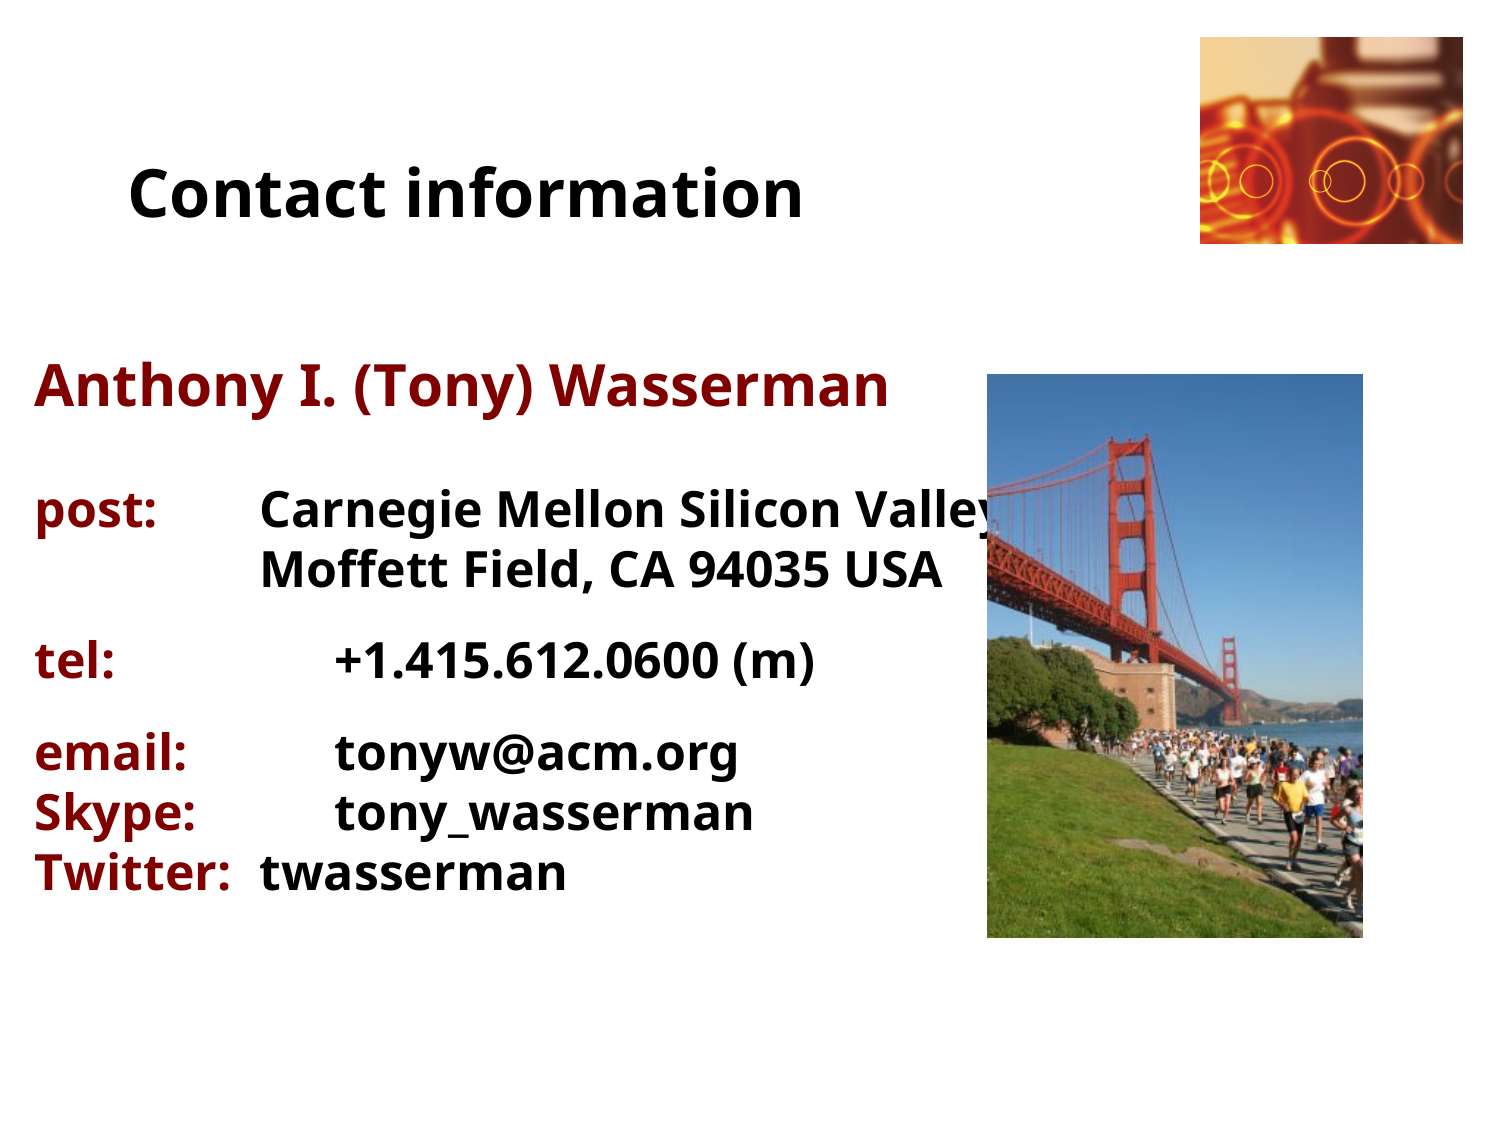

# Contact information
Anthony I. (Tony) Wasserman
post: 		Carnegie Mellon Silicon Valley
			Moffett Field, CA 94035 USA
tel:			+1.415.612.0600 (m)
email:		tonyw@acm.org
Skype:		tony_wasserman
Twitter: 	twasserman